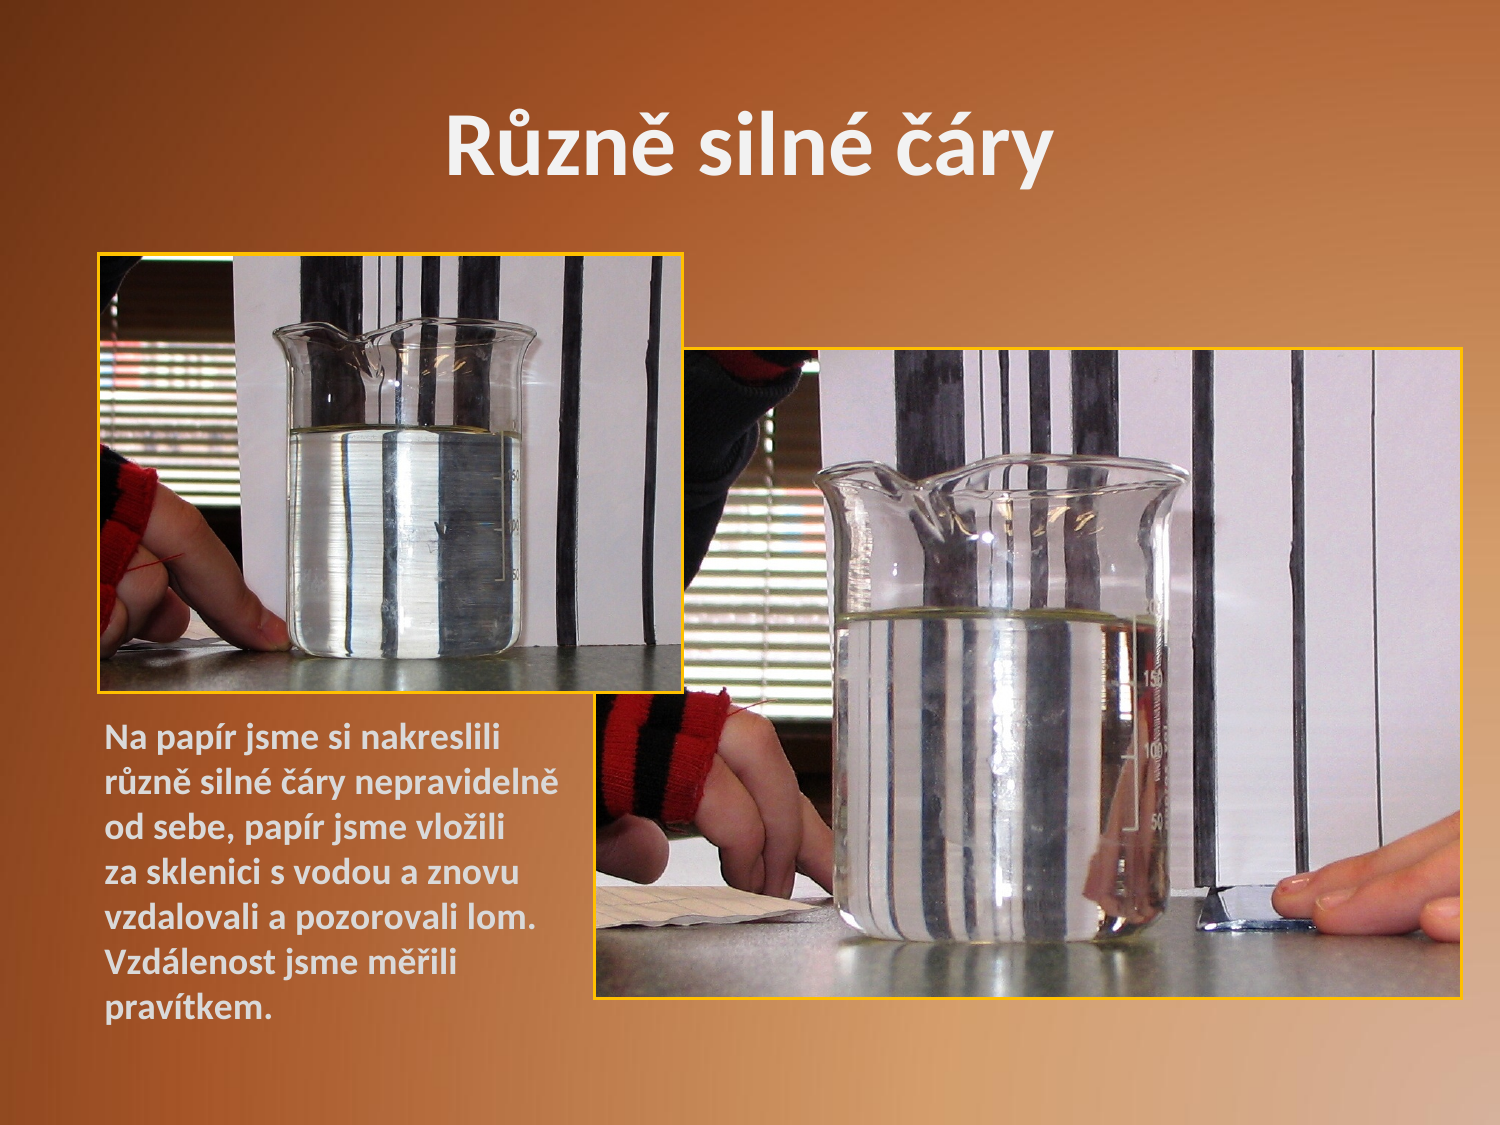

# Různě silné čáry
Na papír jsme si nakreslili
různě silné čáry nepravidelně
od sebe, papír jsme vložili
za sklenici s vodou a znovu
vzdalovali a pozorovali lom.
Vzdálenost jsme měřili
pravítkem.